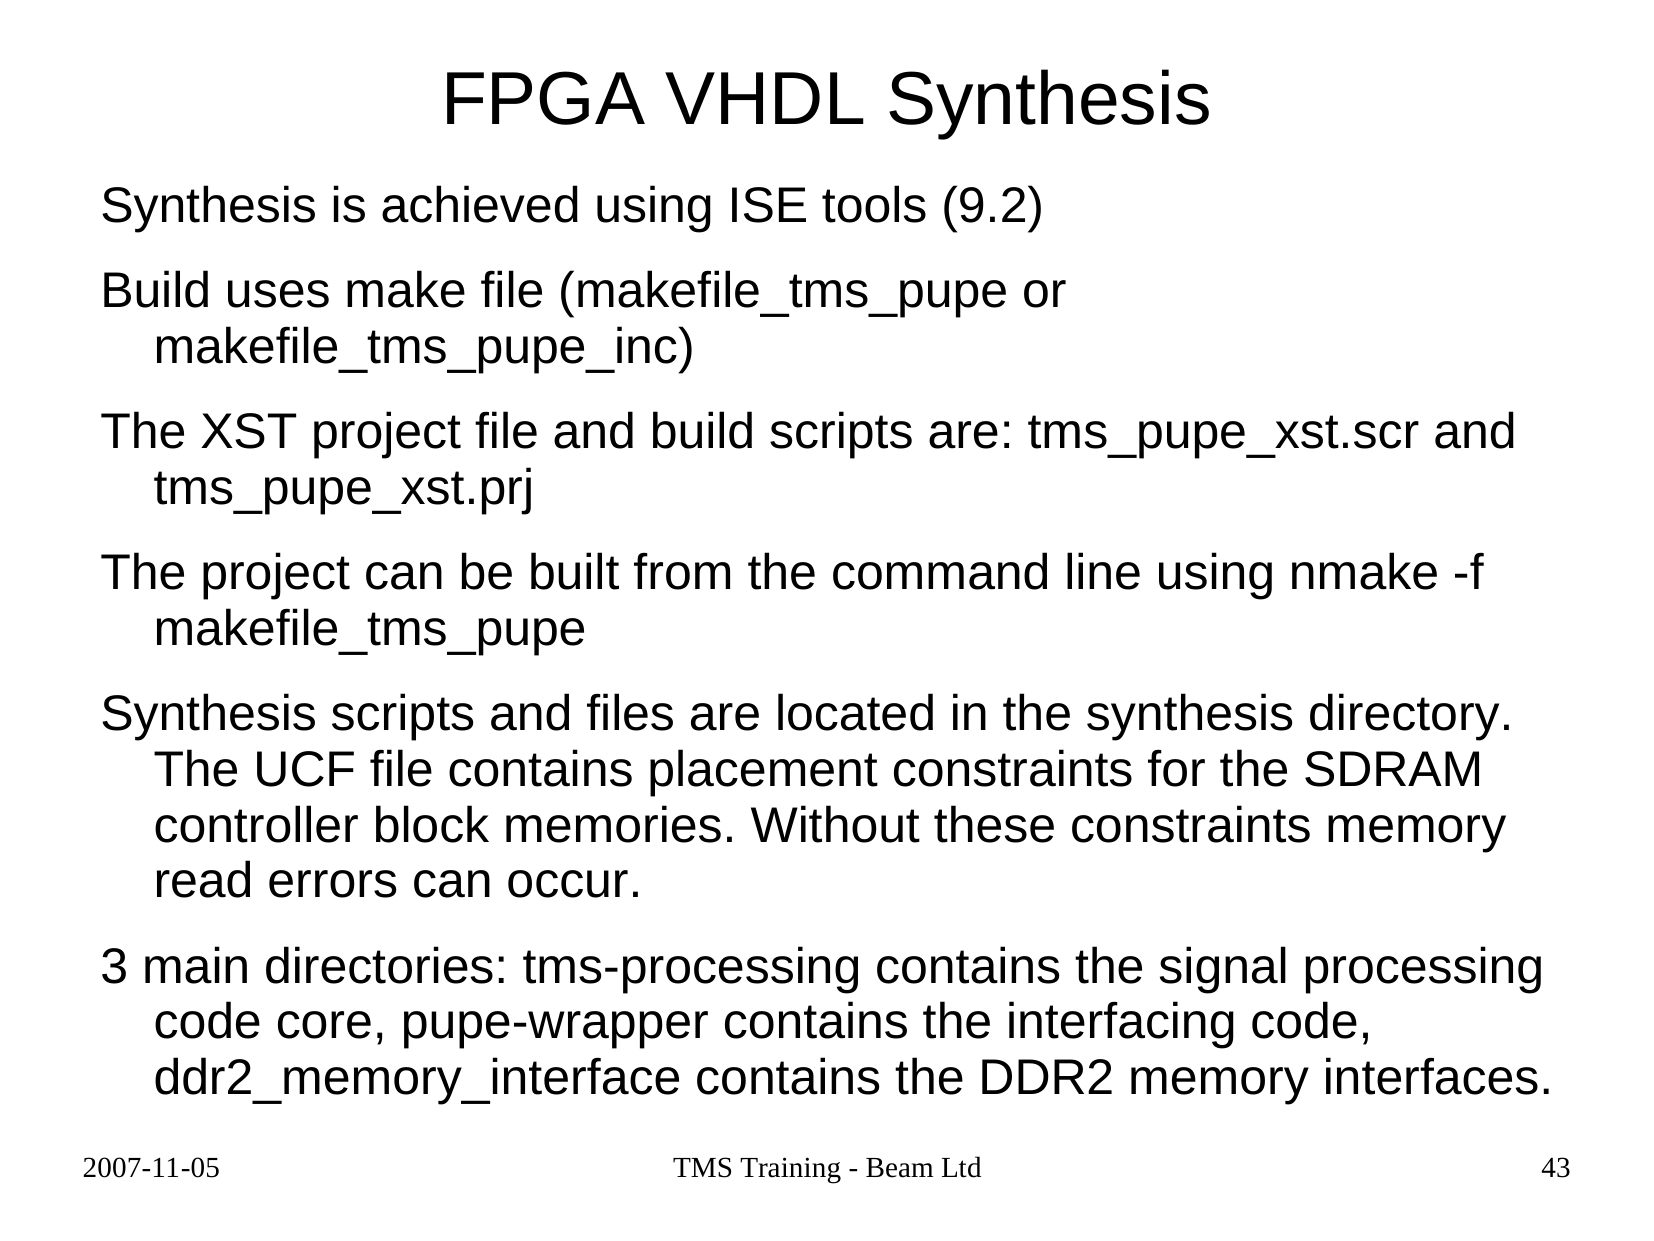

# FPGA VHDL Synthesis
Synthesis is achieved using ISE tools (9.2)
Build uses make file (makefile_tms_pupe or makefile_tms_pupe_inc)
The XST project file and build scripts are: tms_pupe_xst.scr and tms_pupe_xst.prj
The project can be built from the command line using nmake -f makefile_tms_pupe
Synthesis scripts and files are located in the synthesis directory. The UCF file contains placement constraints for the SDRAM controller block memories. Without these constraints memory read errors can occur.
3 main directories: tms-processing contains the signal processing code core, pupe-wrapper contains the interfacing code, ddr2_memory_interface contains the DDR2 memory interfaces.
43